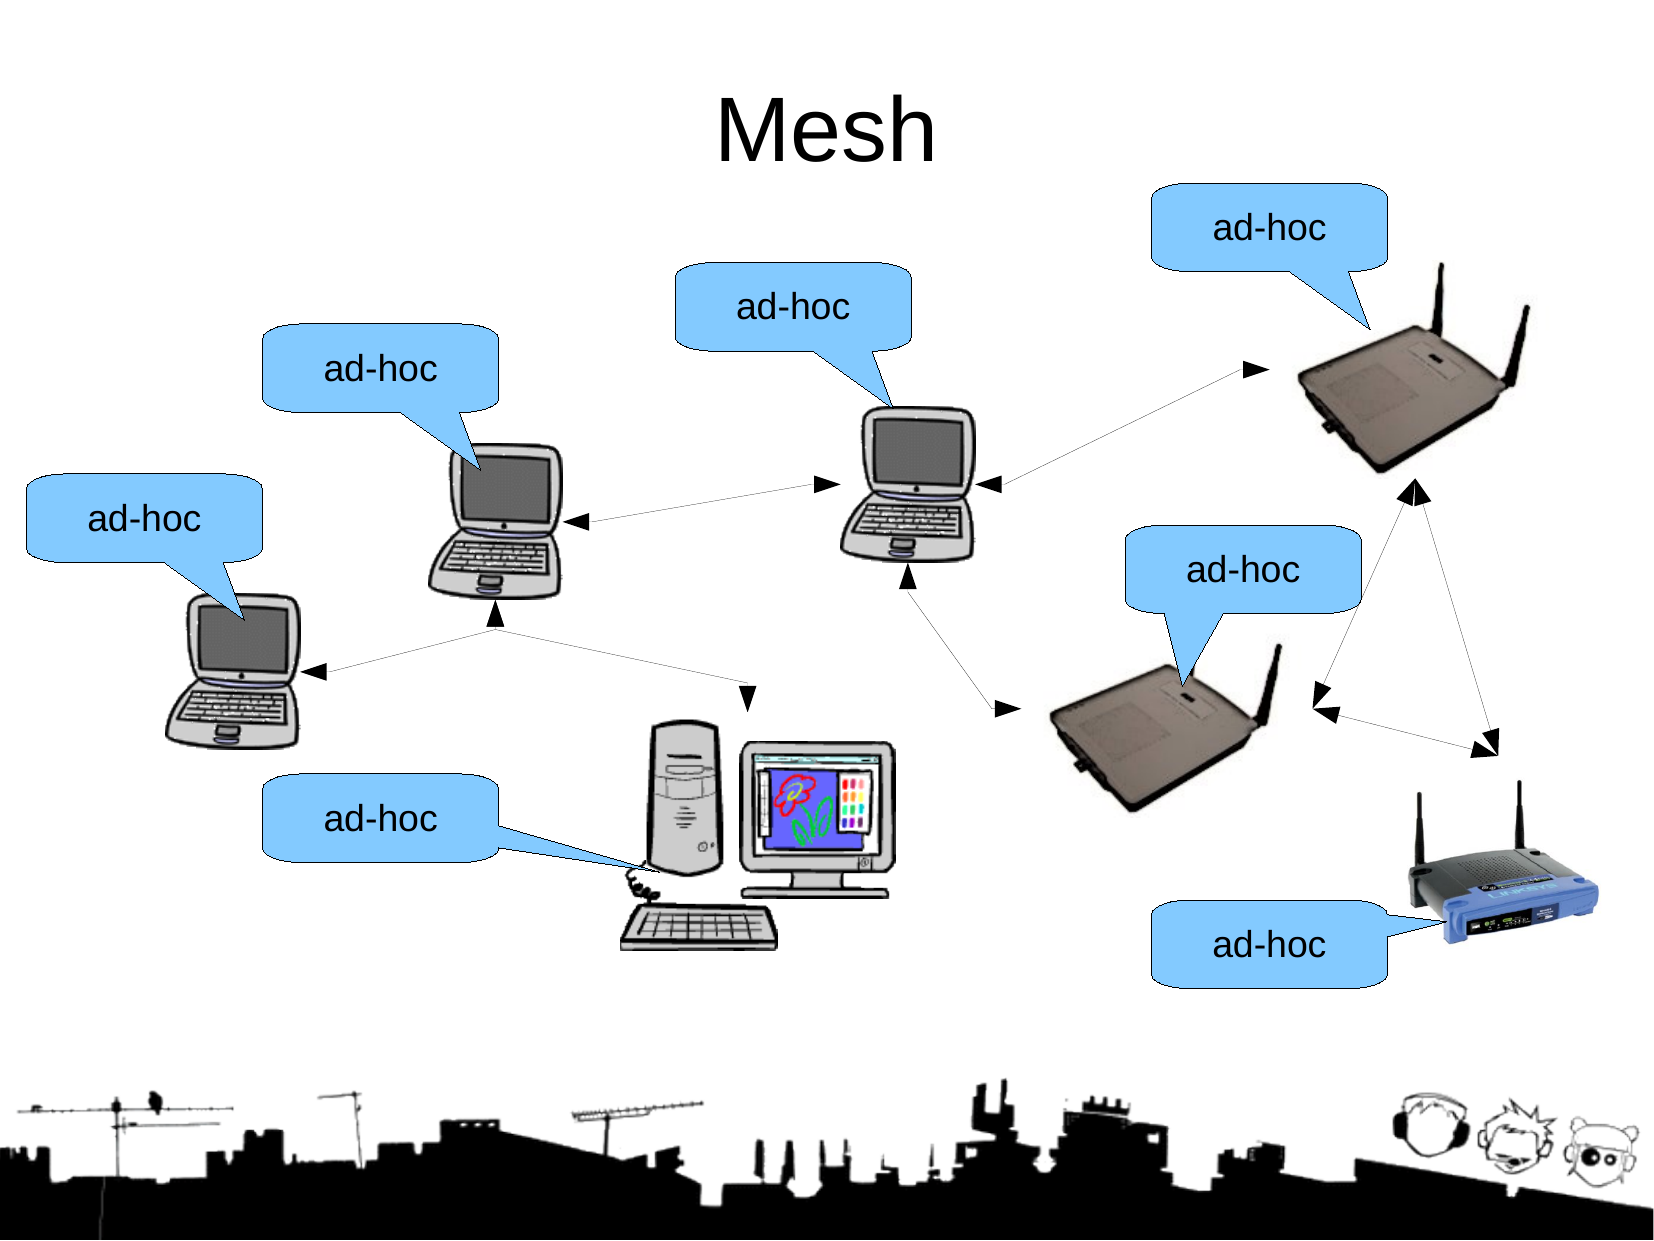

# Mesh
ad-hoc
ad-hoc
ad-hoc
ad-hoc
ad-hoc
ad-hoc
ad-hoc